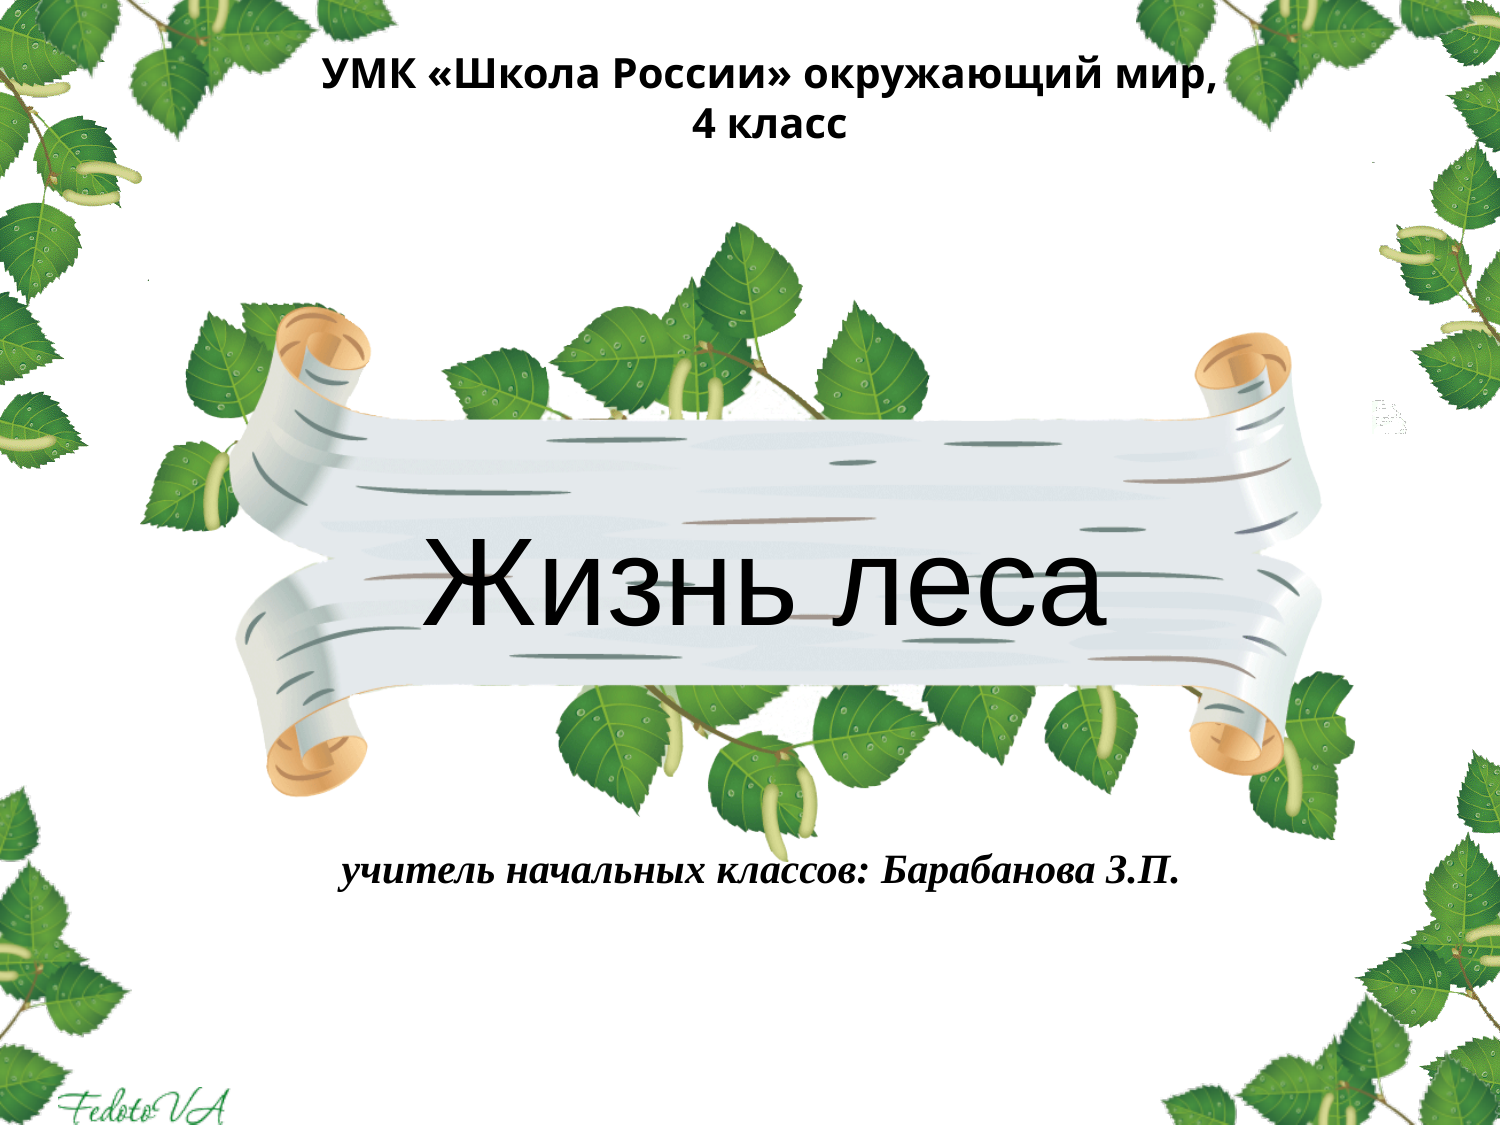

УМК «Школа России» окружающий мир,
 4 класс
Жизнь леса
учитель начальных классов: Барабанова З.П.